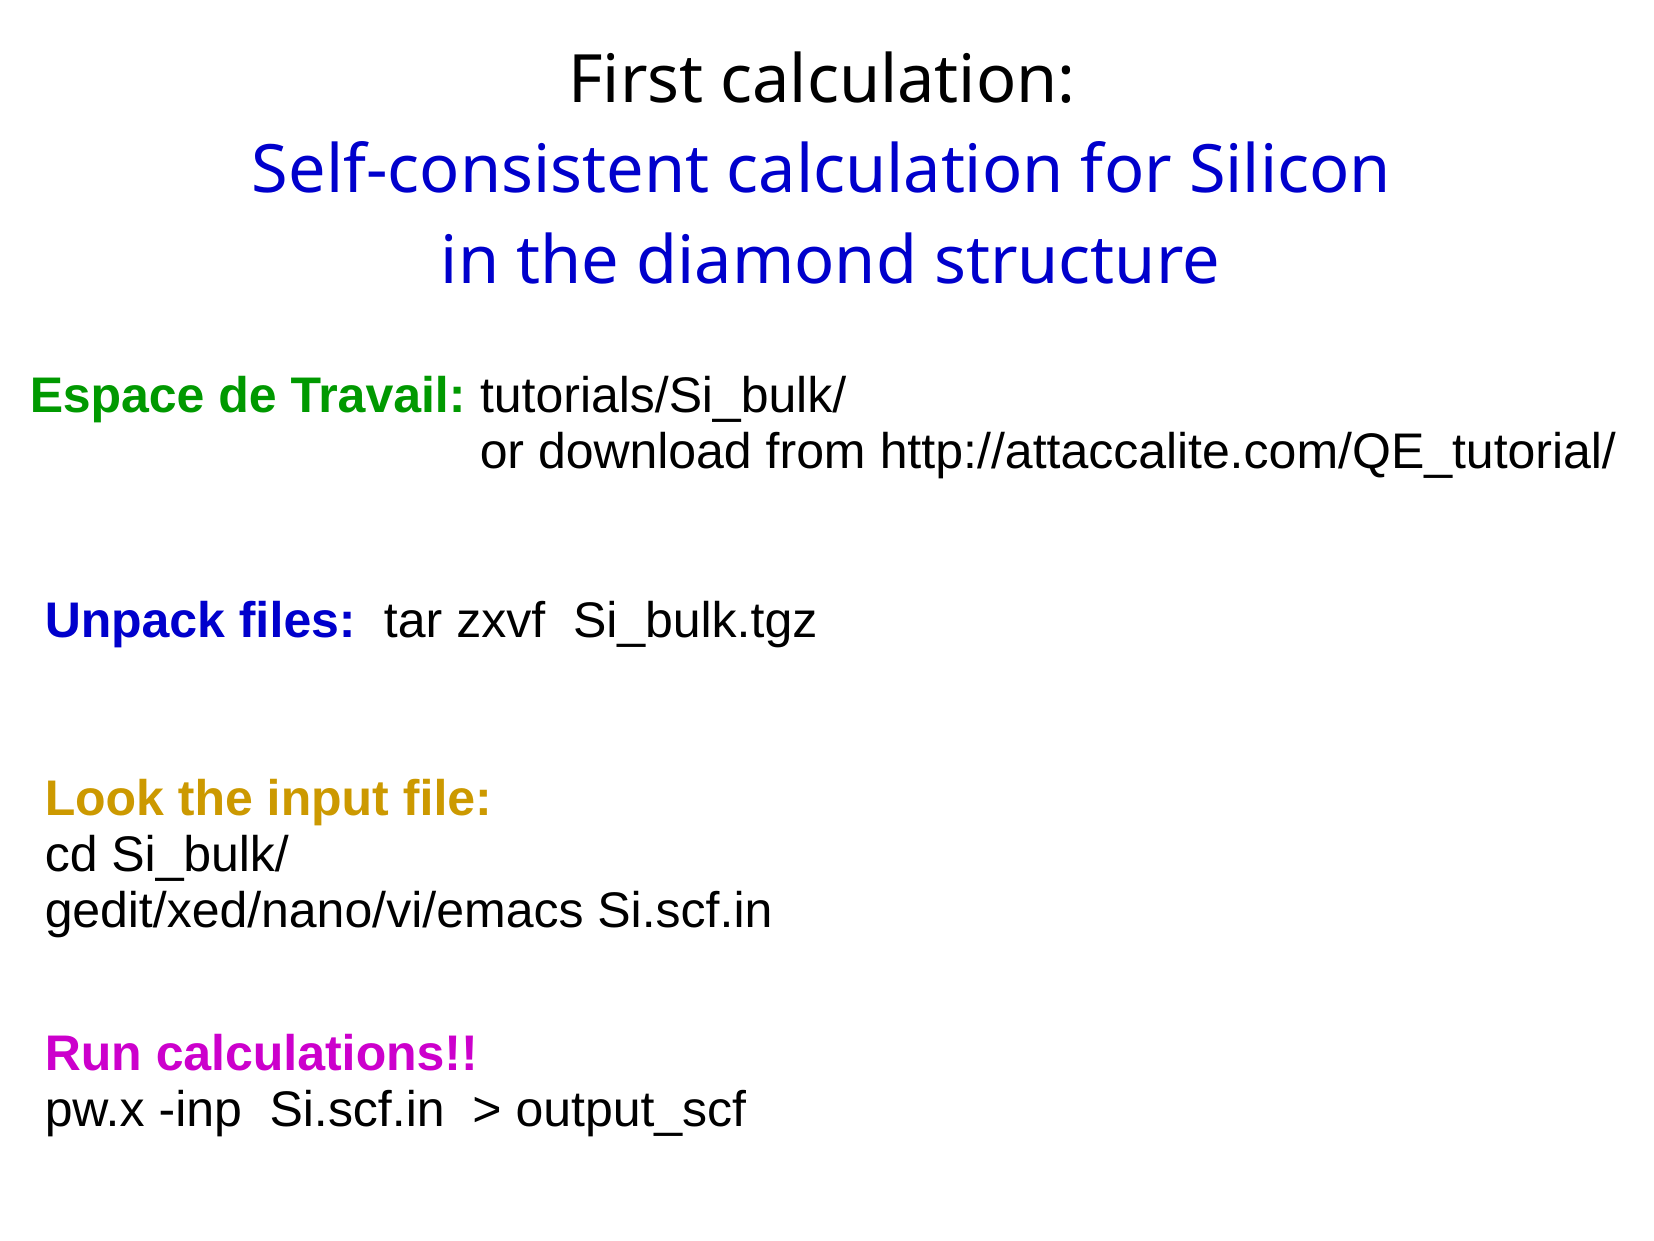

# First calculation: Self-consistent calculation for Silicon in the diamond structure
Espace de Travail: tutorials/Si_bulk/
						or download from http://attaccalite.com/QE_tutorial/
Unpack files: tar zxvf Si_bulk.tgz
Look the input file:
cd Si_bulk/
gedit/xed/nano/vi/emacs Si.scf.in
Run calculations!!
pw.x -inp Si.scf.in > output_scf